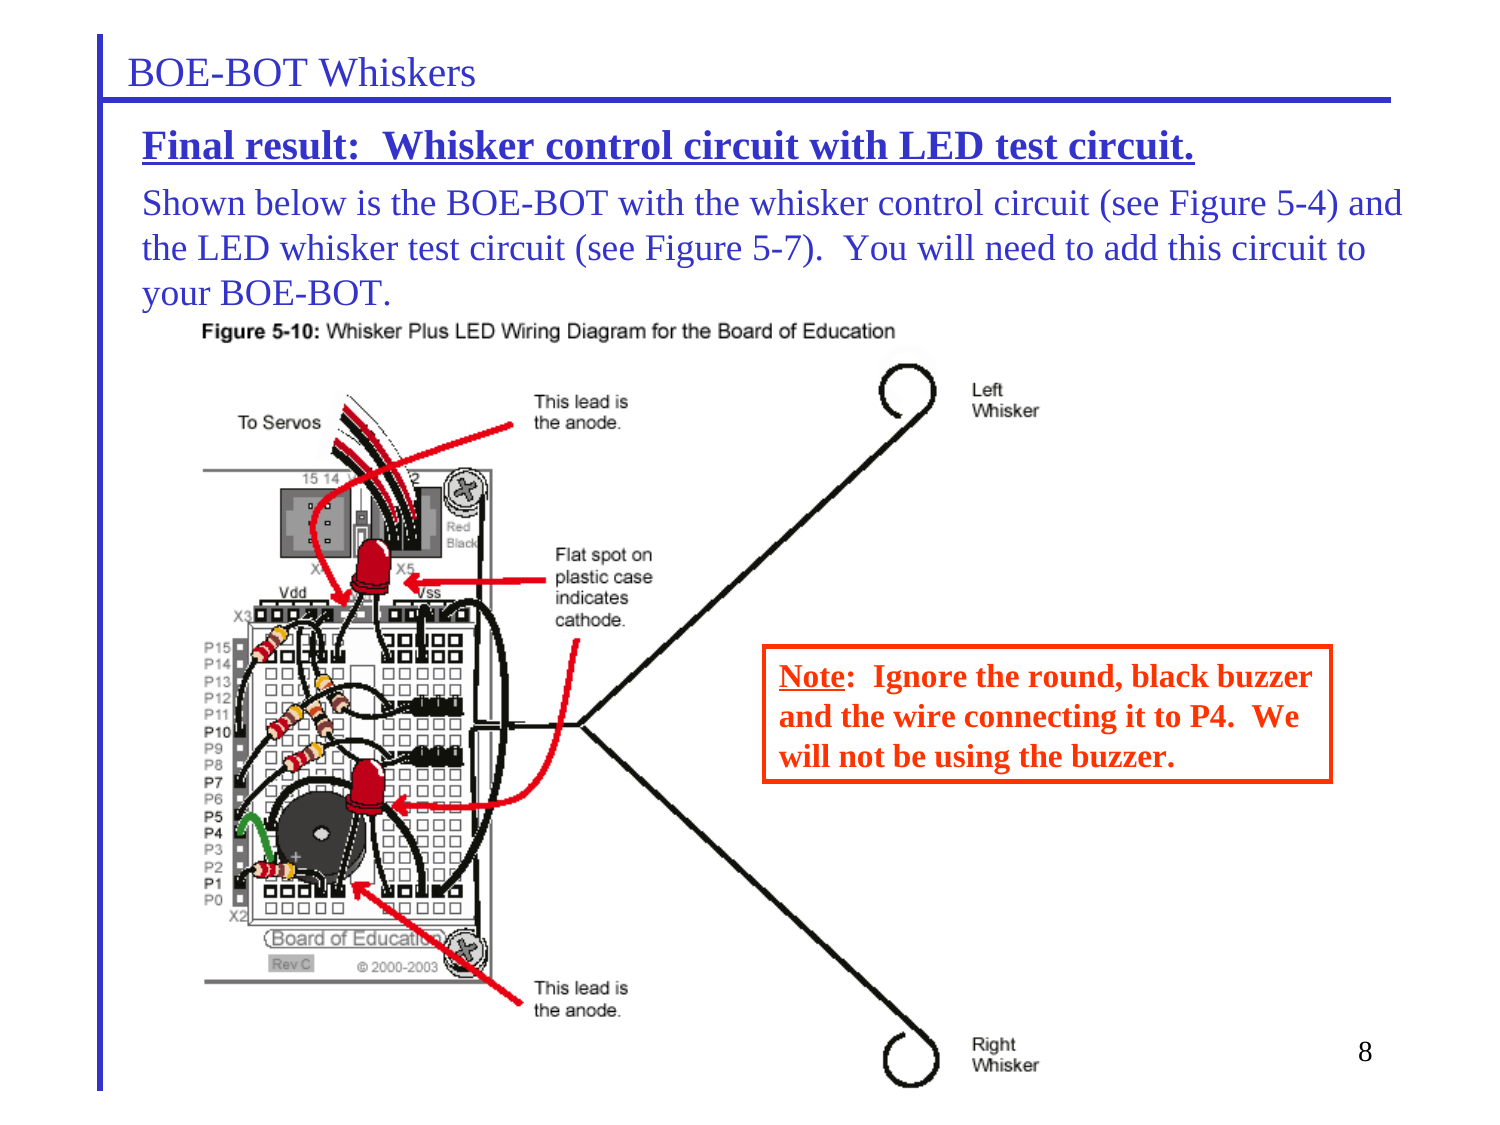

BOE-BOT Whiskers
Final result: Whisker control circuit with LED test circuit.
Shown below is the BOE-BOT with the whisker control circuit (see Figure 5-4) and the LED whisker test circuit (see Figure 5-7). You will need to add this circuit to your BOE-BOT.
Note: Ignore the round, black buzzer and the wire connecting it to P4. We will not be using the buzzer.